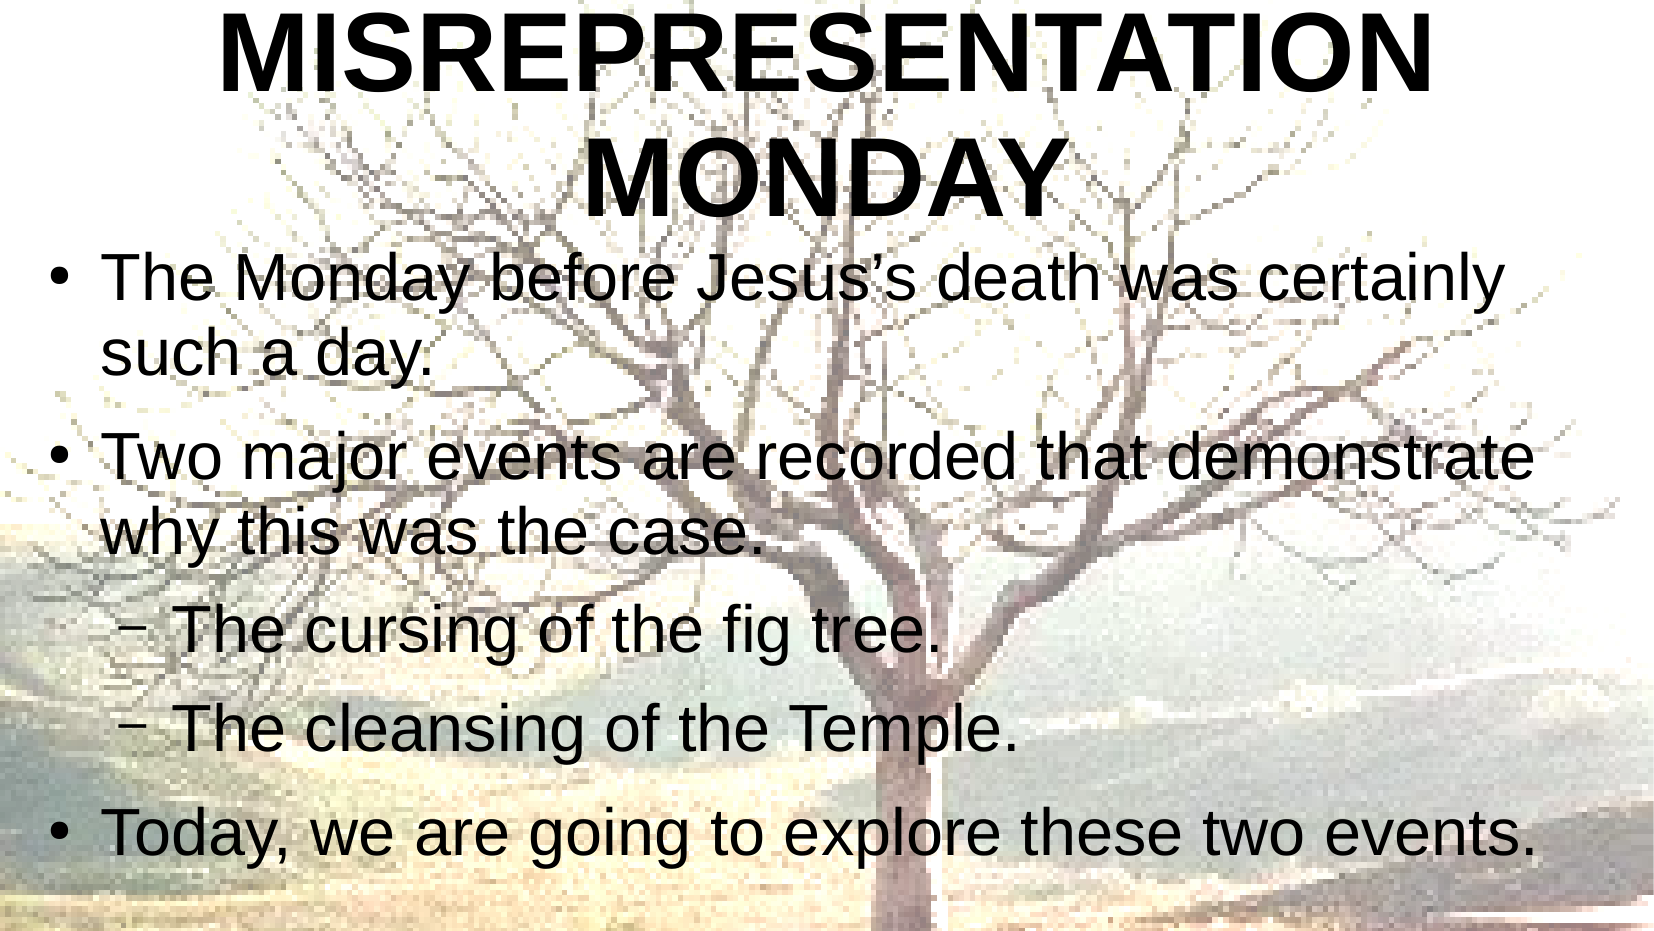

# MISREPRESENTATION MONDAY
The Monday before Jesus’s death was certainly such a day.
Two major events are recorded that demonstrate why this was the case.
The cursing of the fig tree.
The cleansing of the Temple.
Today, we are going to explore these two events.